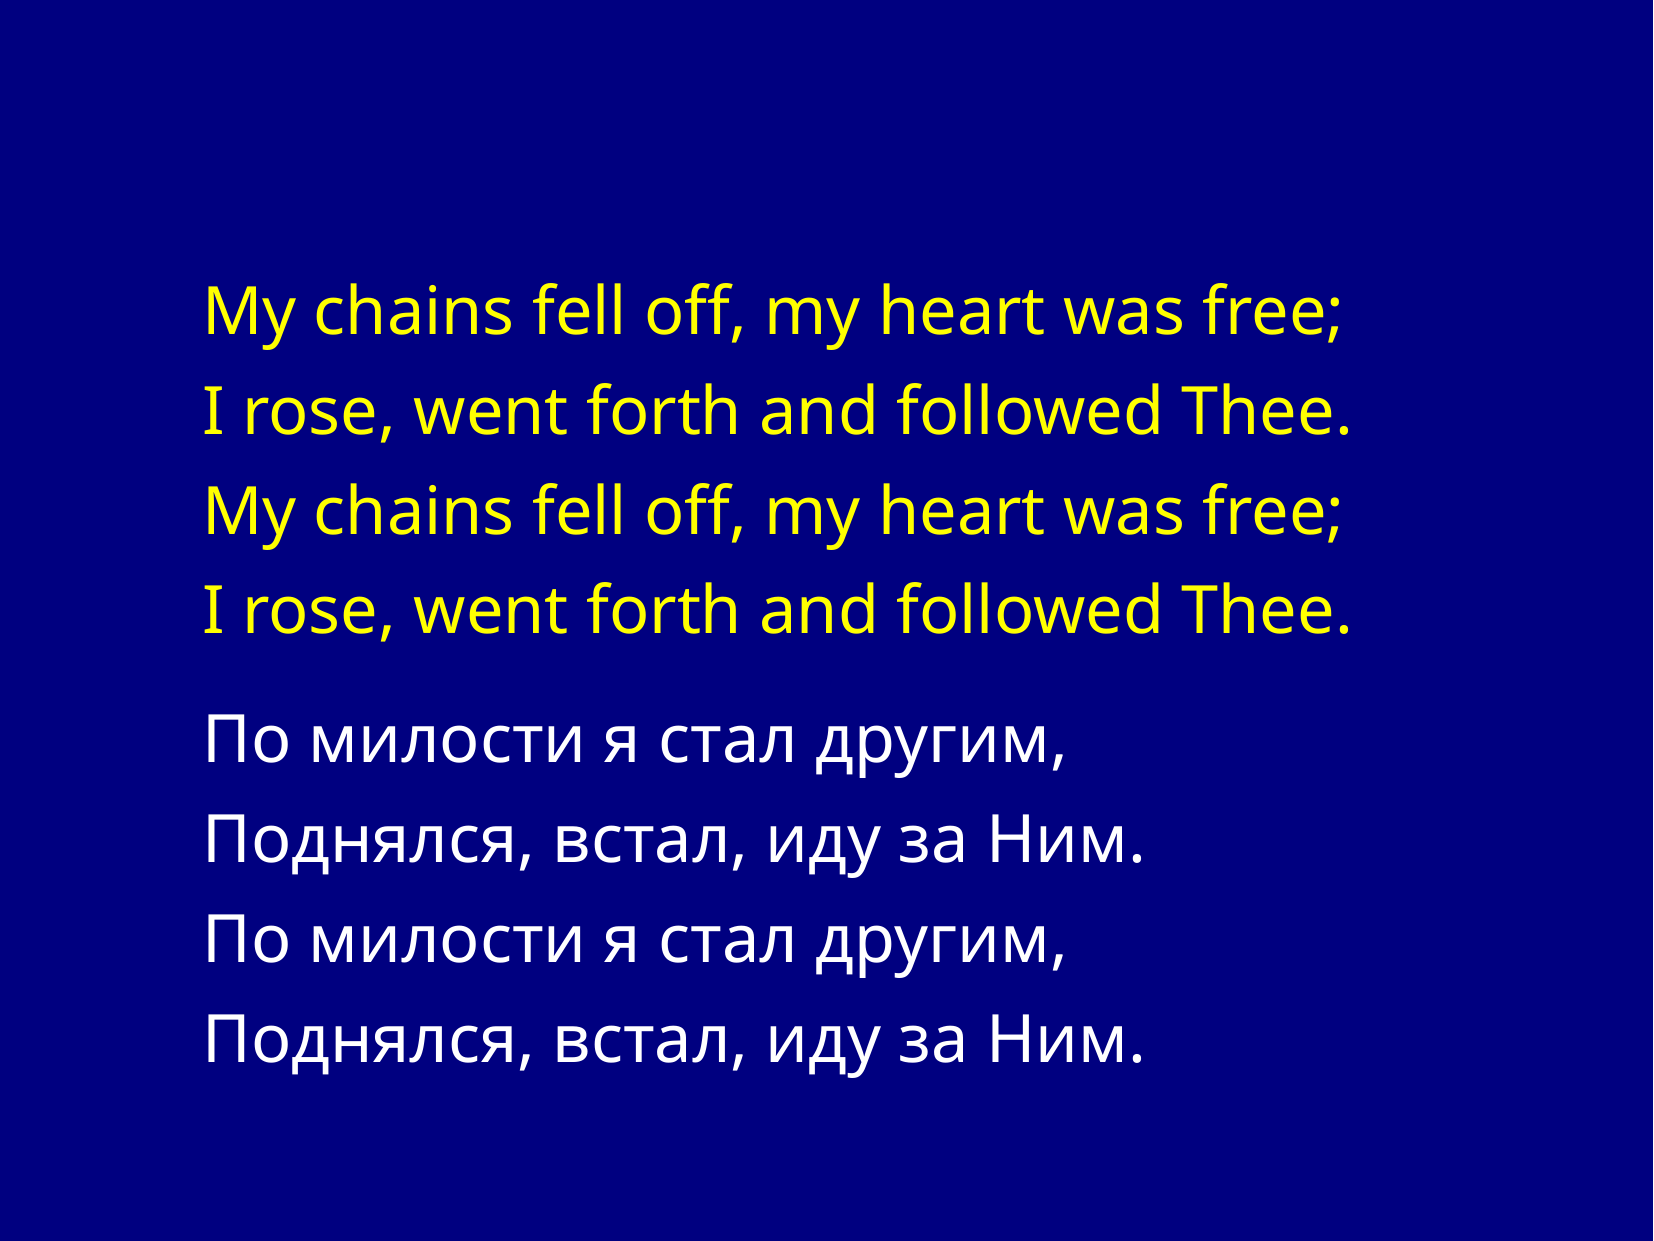

My chains fell off, my heart was free;
	I rose, went forth and followed Thee.
	My chains fell off, my heart was free;
	I rose, went forth and followed Thee.
	По милости я стал другим,
	Поднялся, встал, иду за Ним.
	По милости я стал другим,
	Поднялся, встал, иду за Ним.